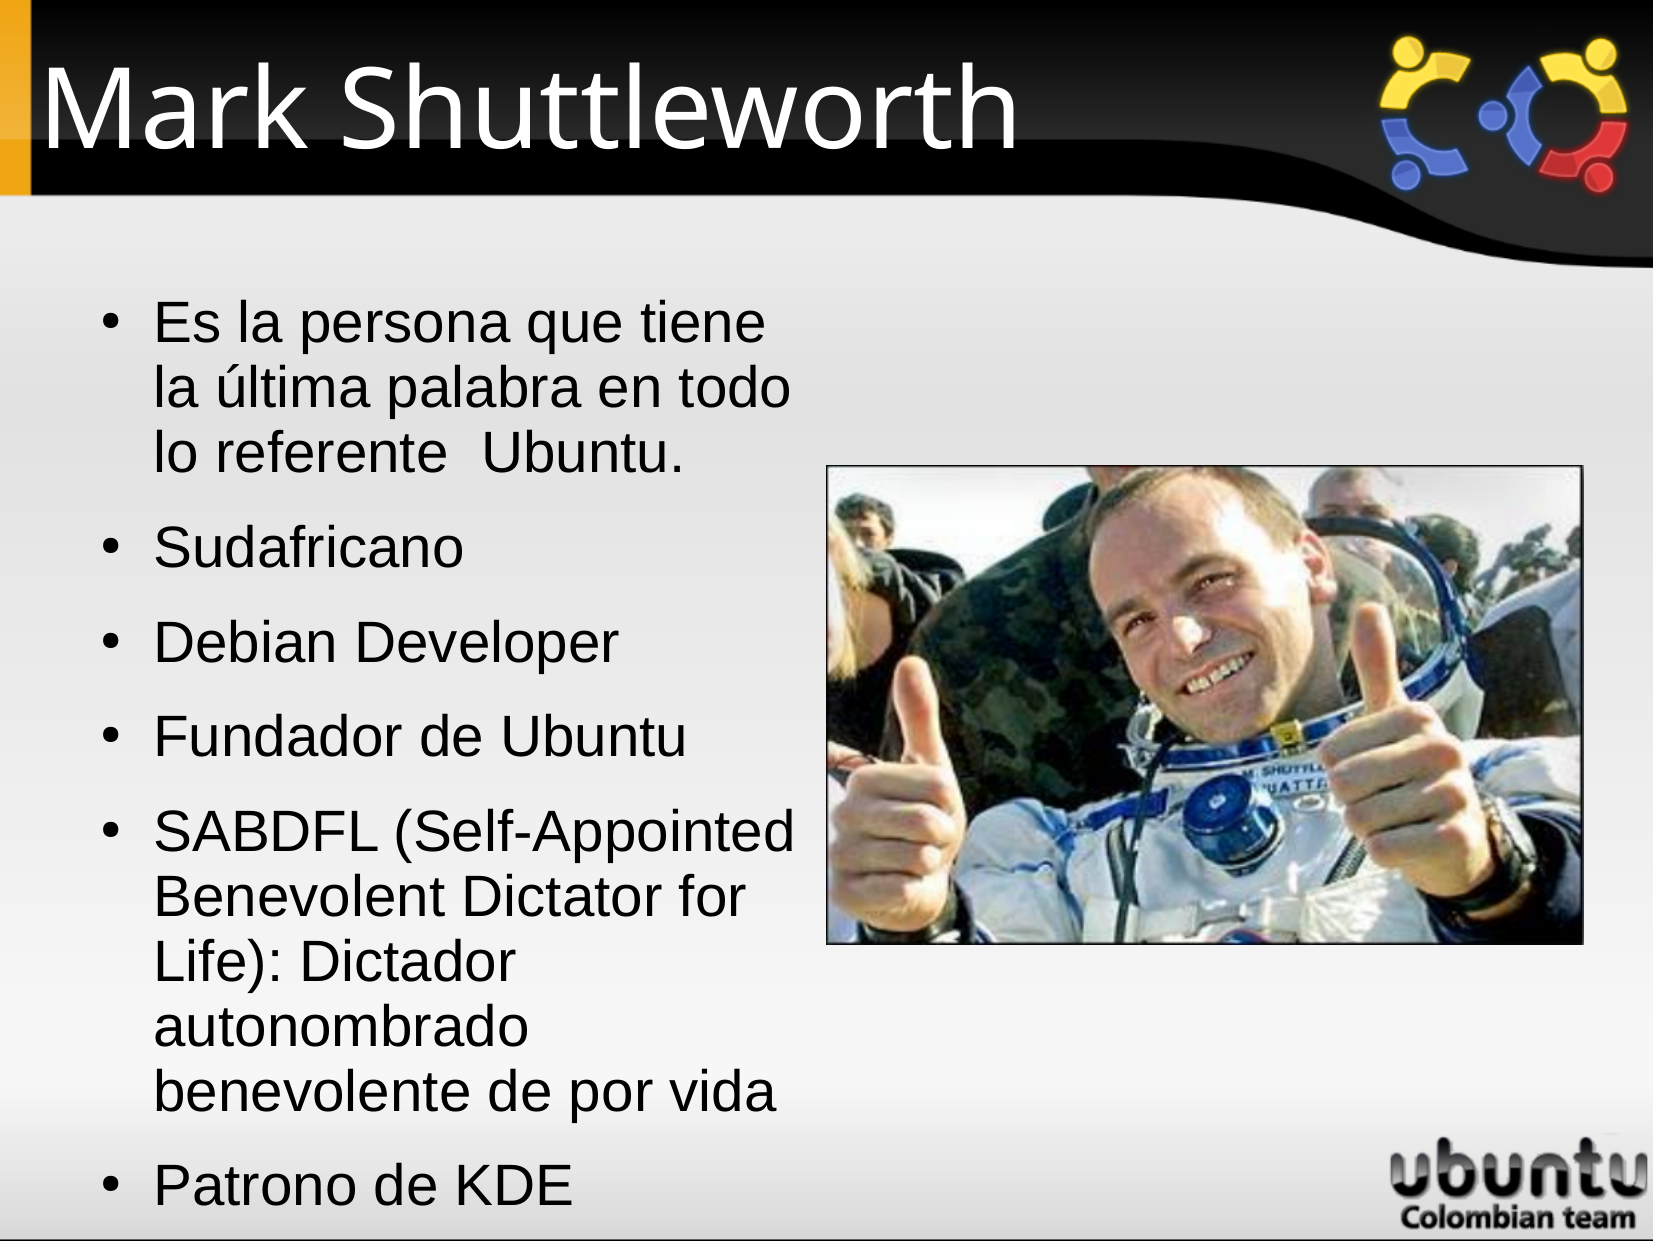

Mark Shuttleworth
# Es la persona que tiene la última palabra en todo lo referente Ubuntu.
Sudafricano
Debian Developer
Fundador de Ubuntu
SABDFL (Self-Appointed Benevolent Dictator for Life): Dictador autonombrado benevolente de por vida
Patrono de KDE